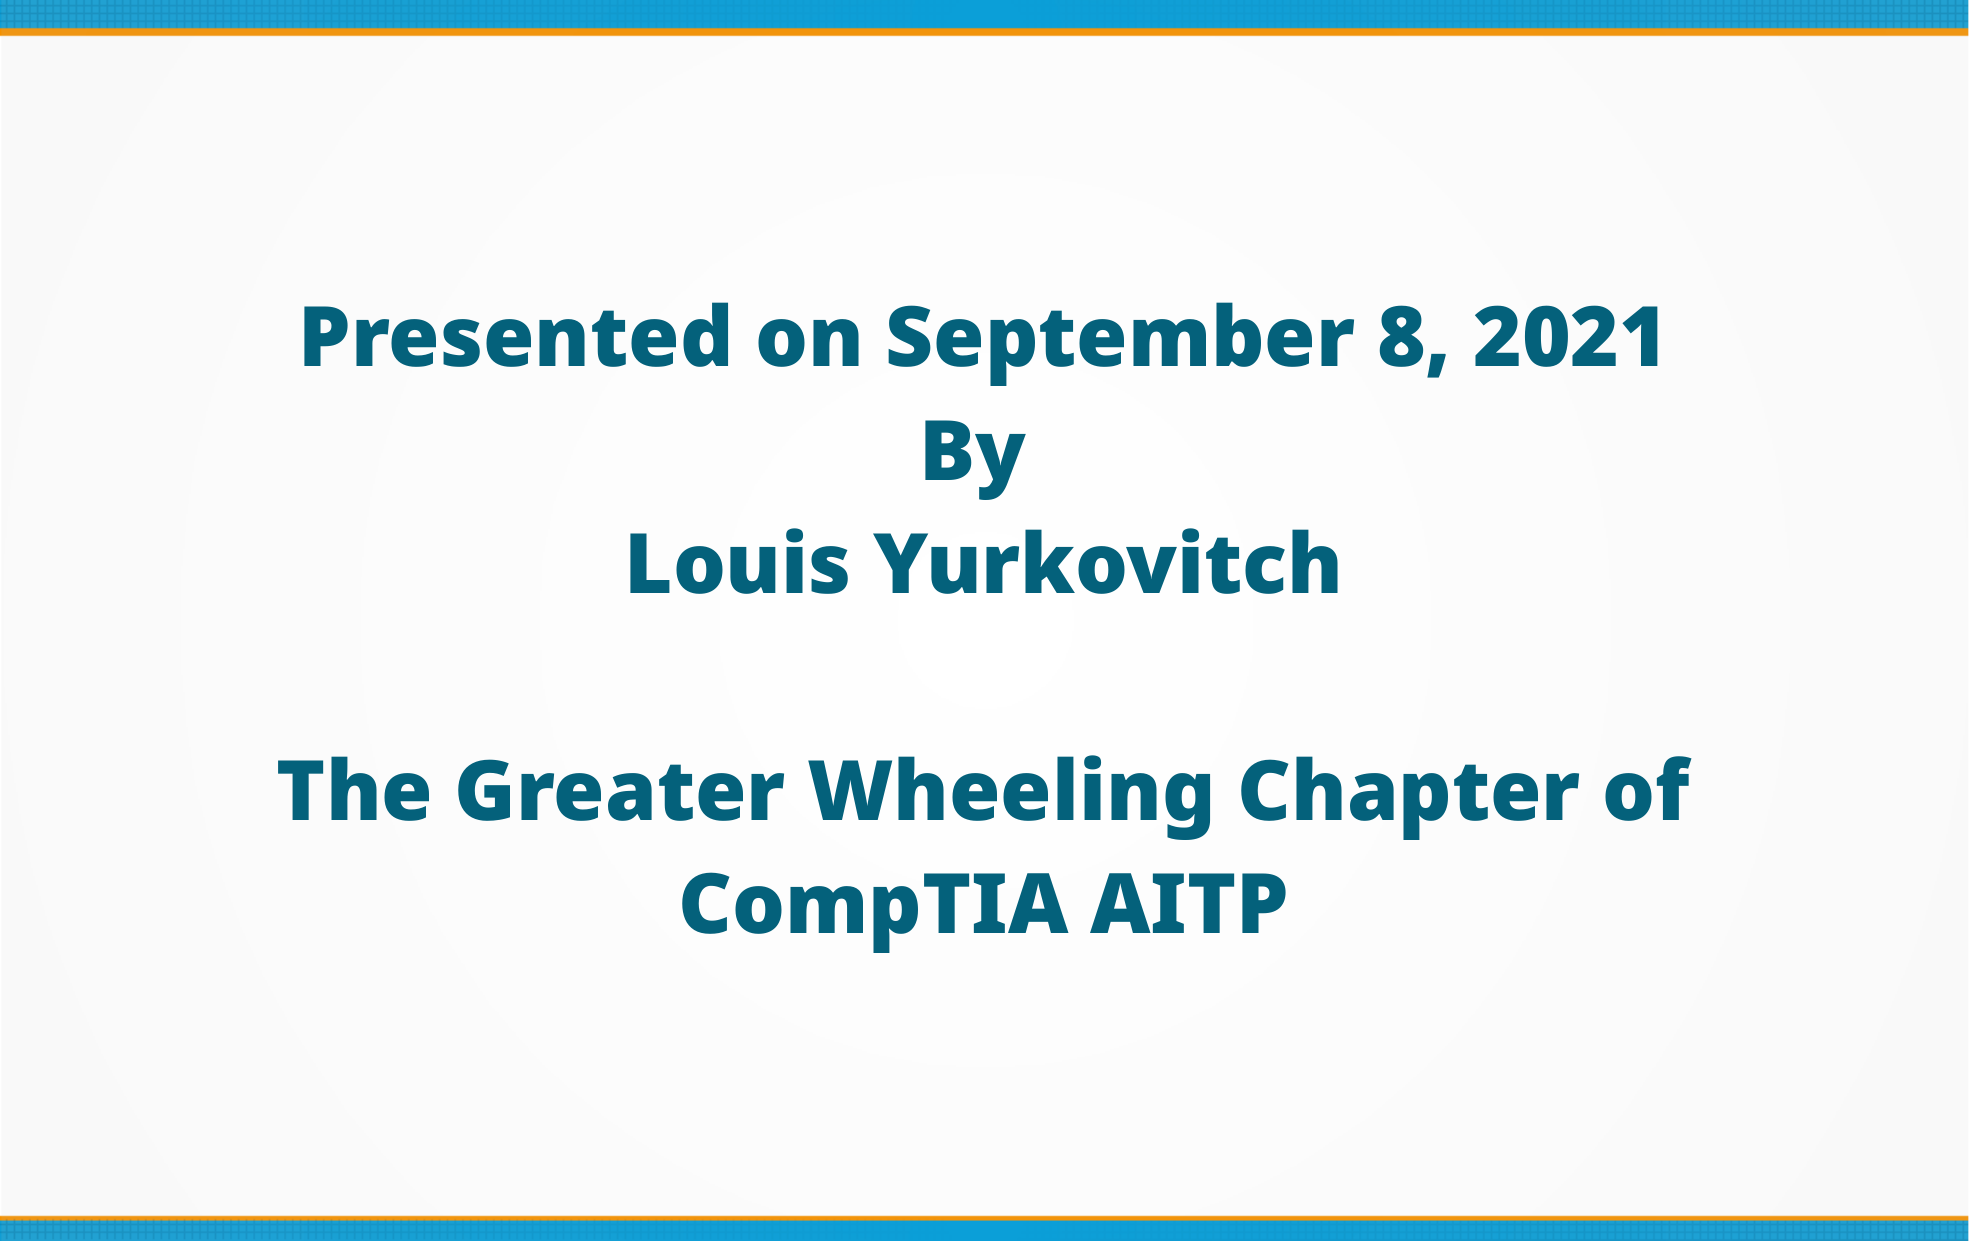

# Presented on September 8, 2021
By
Louis Yurkovitch
The Greater Wheeling Chapter of CompTIA AITP